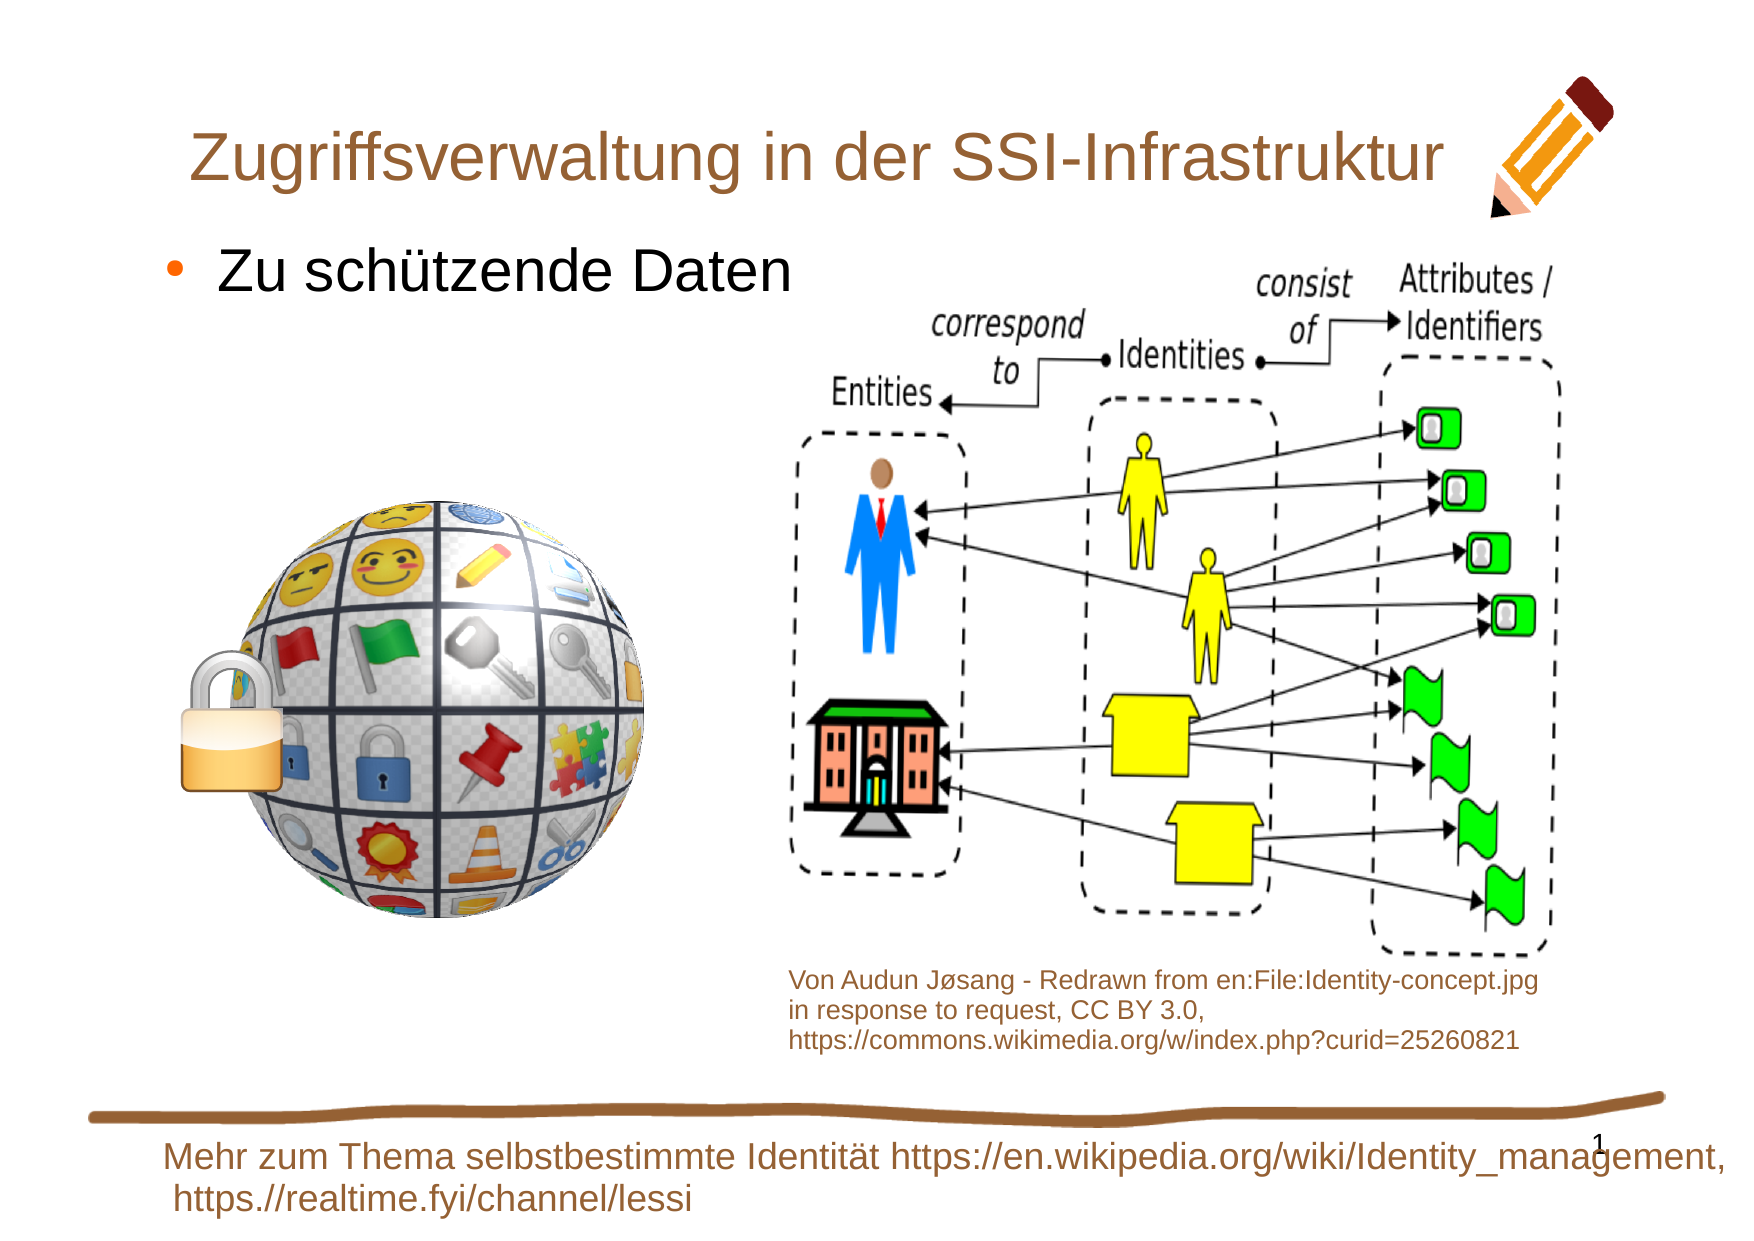

# Zugriffsverwaltung in der SSI-Infrastruktur
Zu schützende Daten
Von Audun Jøsang - Redrawn from en:File:Identity-concept.jpg
in response to request, CC BY 3.0,
https://commons.wikimedia.org/w/index.php?curid=25260821
1
Mehr zum Thema selbstbestimmte Identität https://en.wikipedia.org/wiki/Identity_management,
 https.//realtime.fyi/channel/lessi